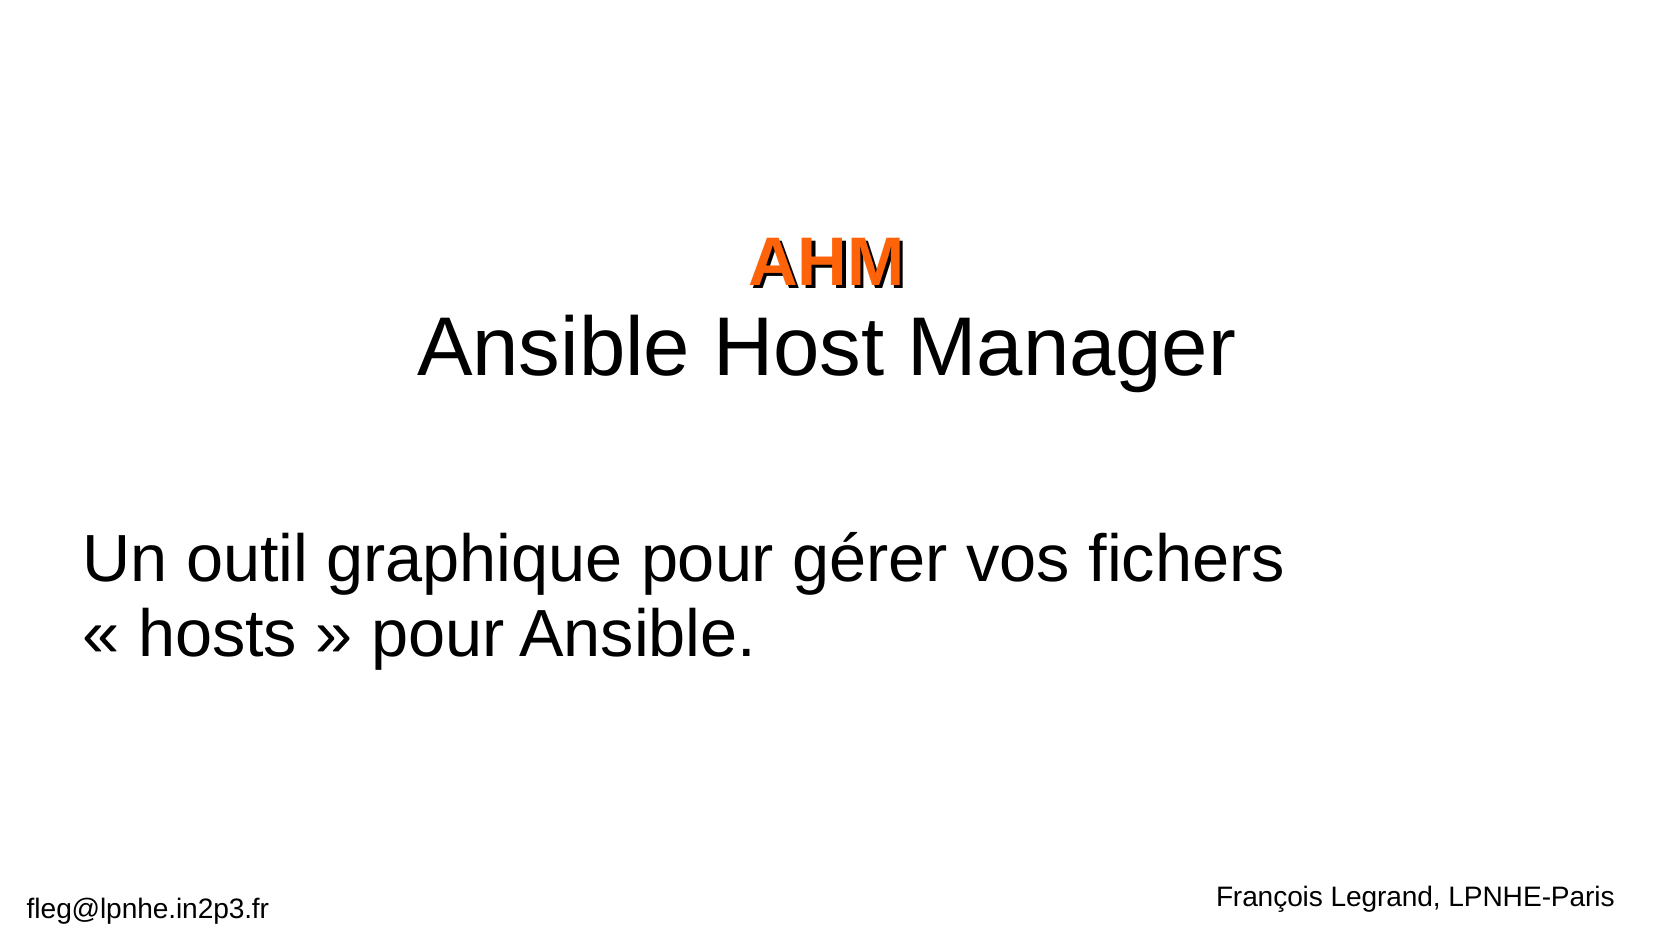

# AHM Ansible Host Manager
Un outil graphique pour gérer vos fichers « hosts » pour Ansible.
François Legrand, LPNHE-Paris
fleg@lpnhe.in2p3.fr